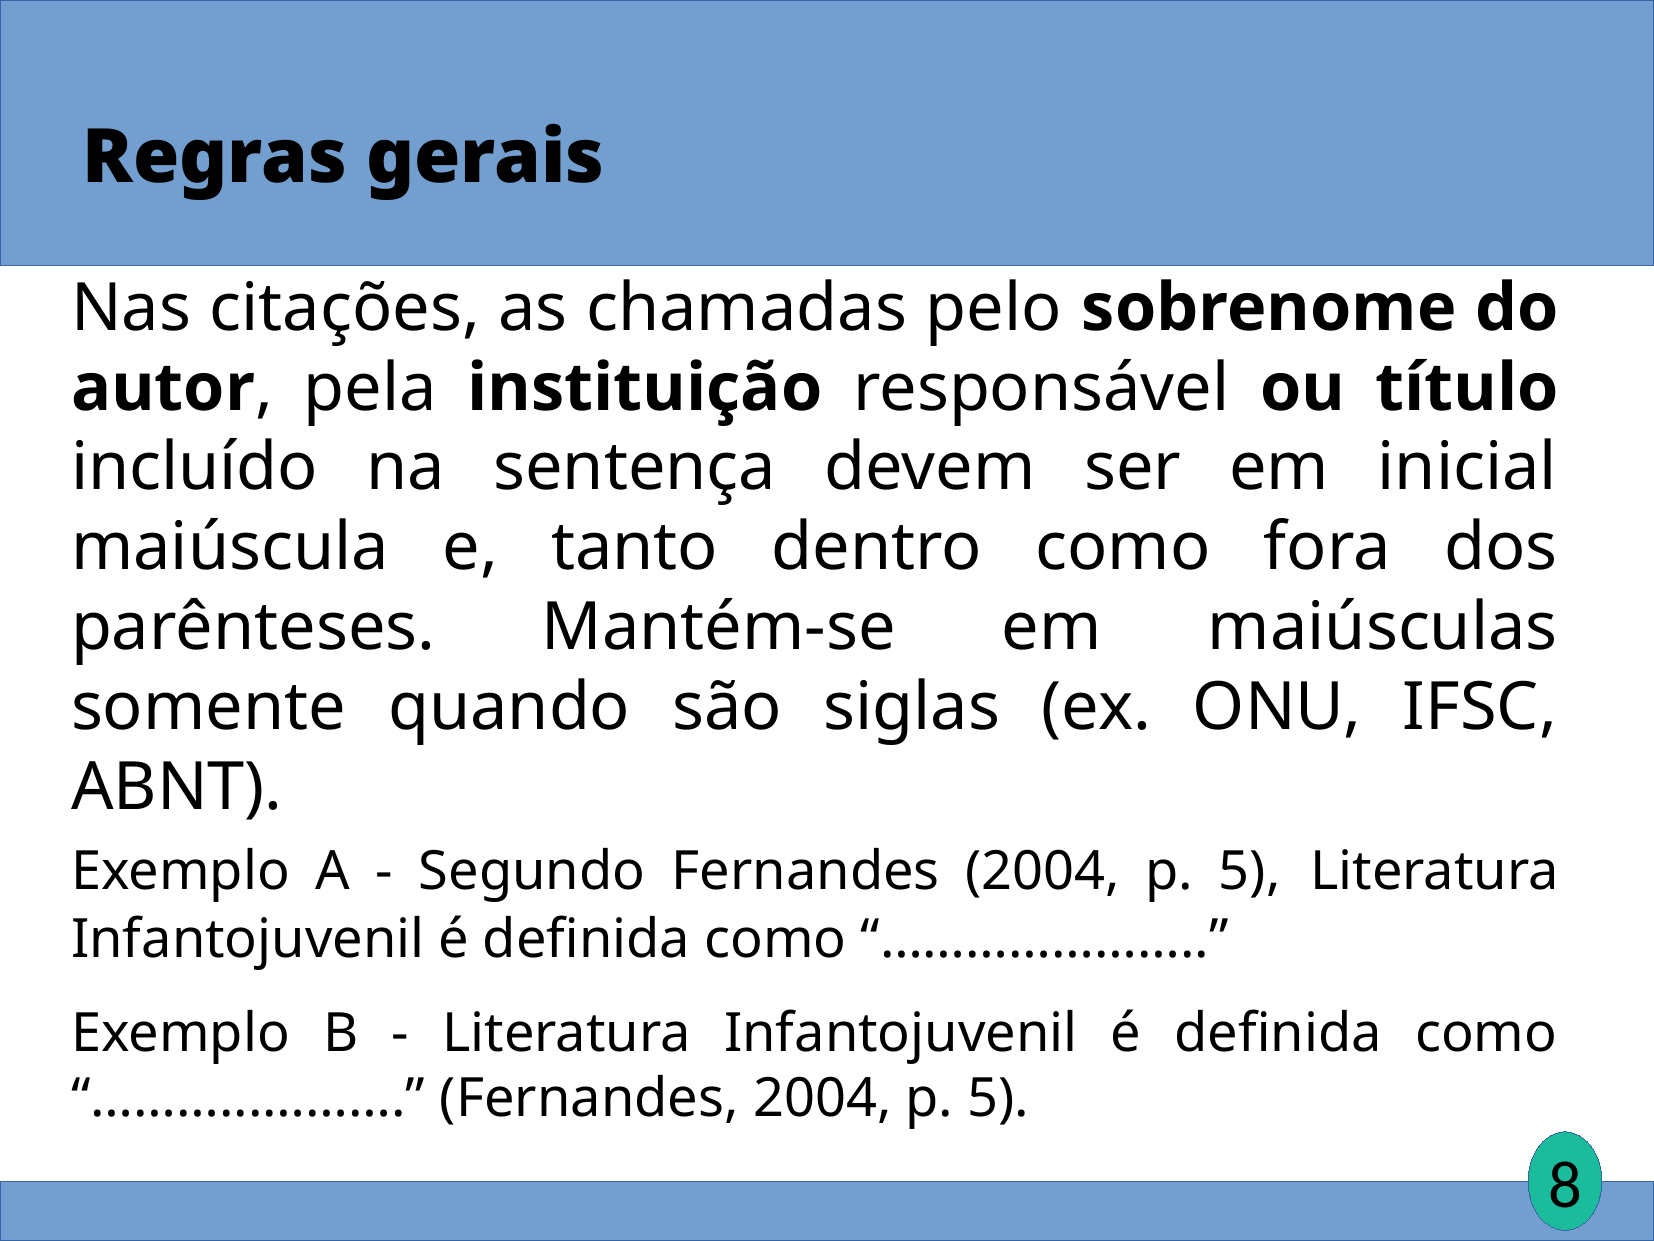

# Regras gerais
Nas citações, as chamadas pelo sobrenome do autor, pela instituição responsável ou título incluído na sentença devem ser em inicial maiúscula e, tanto dentro como fora dos parênteses. Mantém-se em maiúsculas somente quando são siglas (ex. ONU, IFSC, ABNT).
Exemplo A - Segundo Fernandes (2004, p. 5), Literatura Infantojuvenil é definida como “…………………..”
Exemplo B - Literatura Infantojuvenil é definida como “………...……….” (Fernandes, 2004, p. 5).